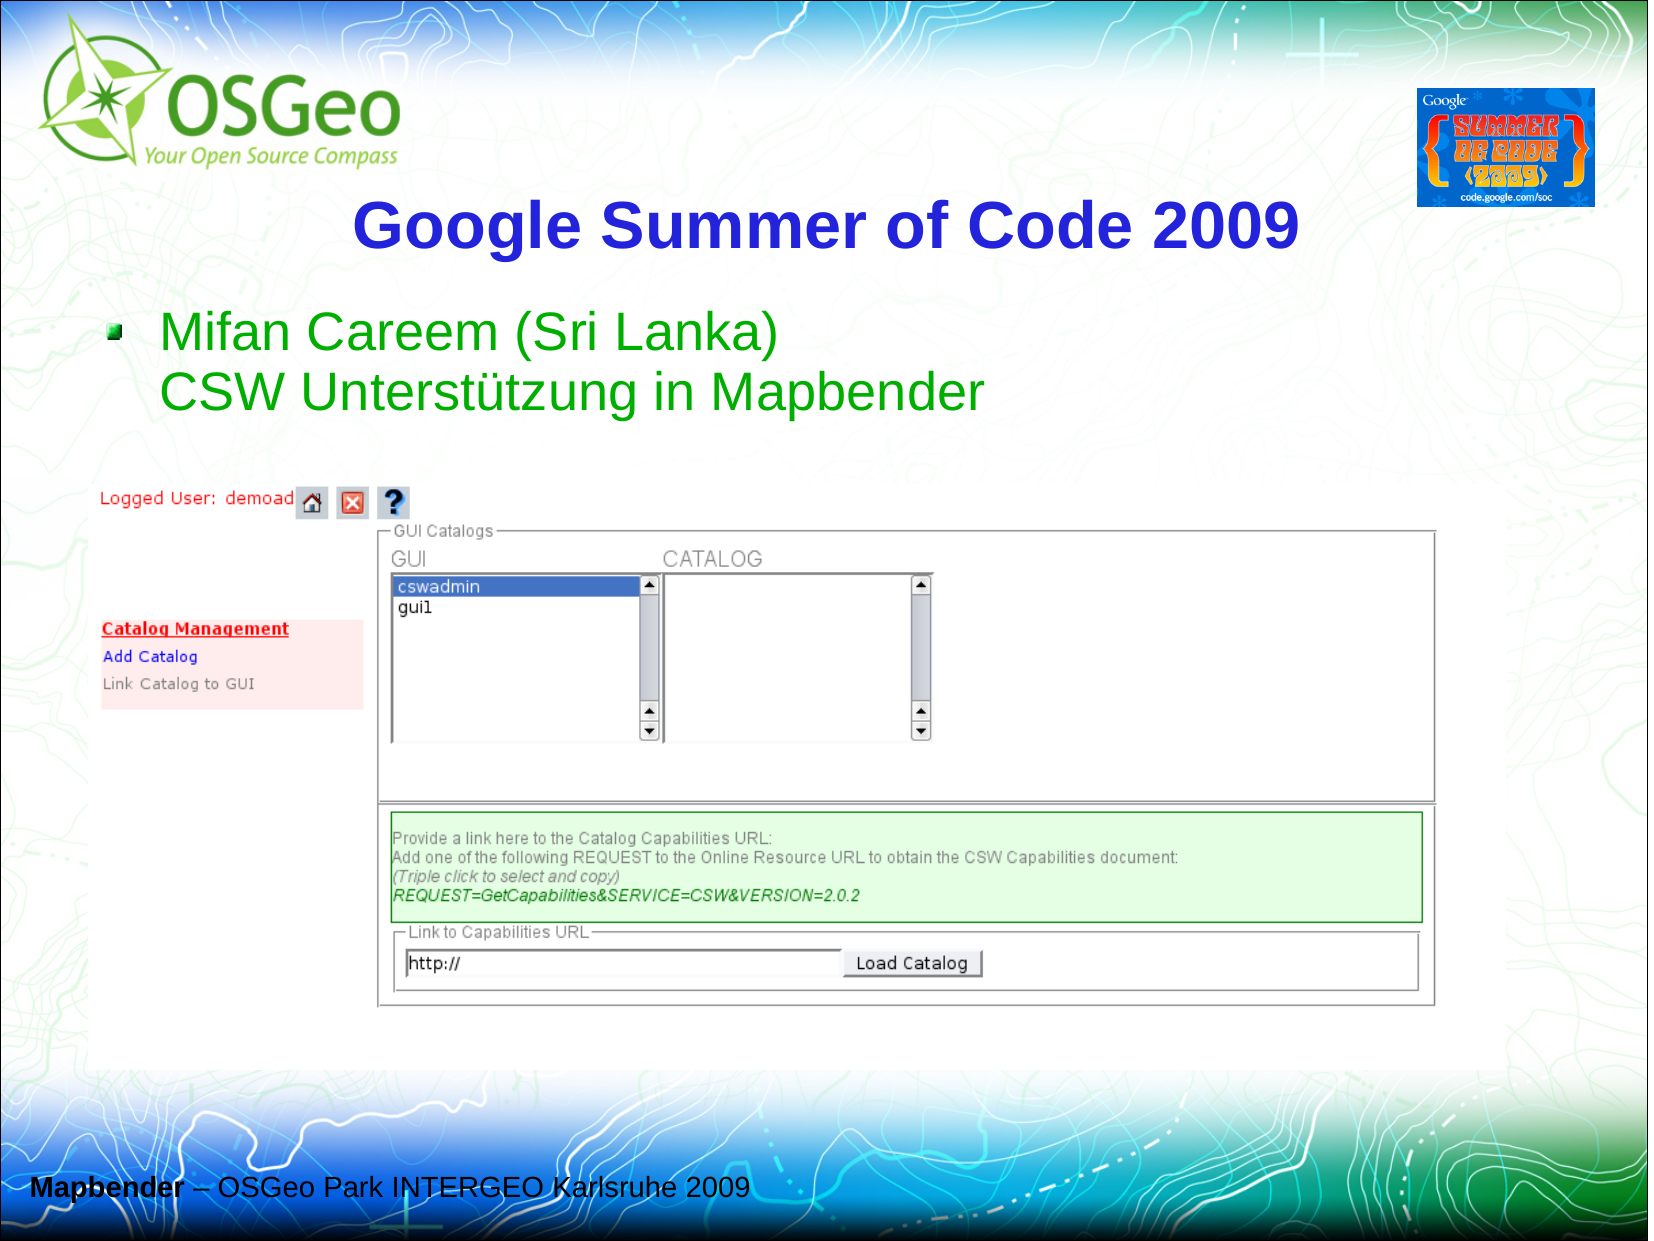

# Google Summer of Code 2009
Mifan Careem (Sri Lanka)
CSW Unterstützung in Mapbender